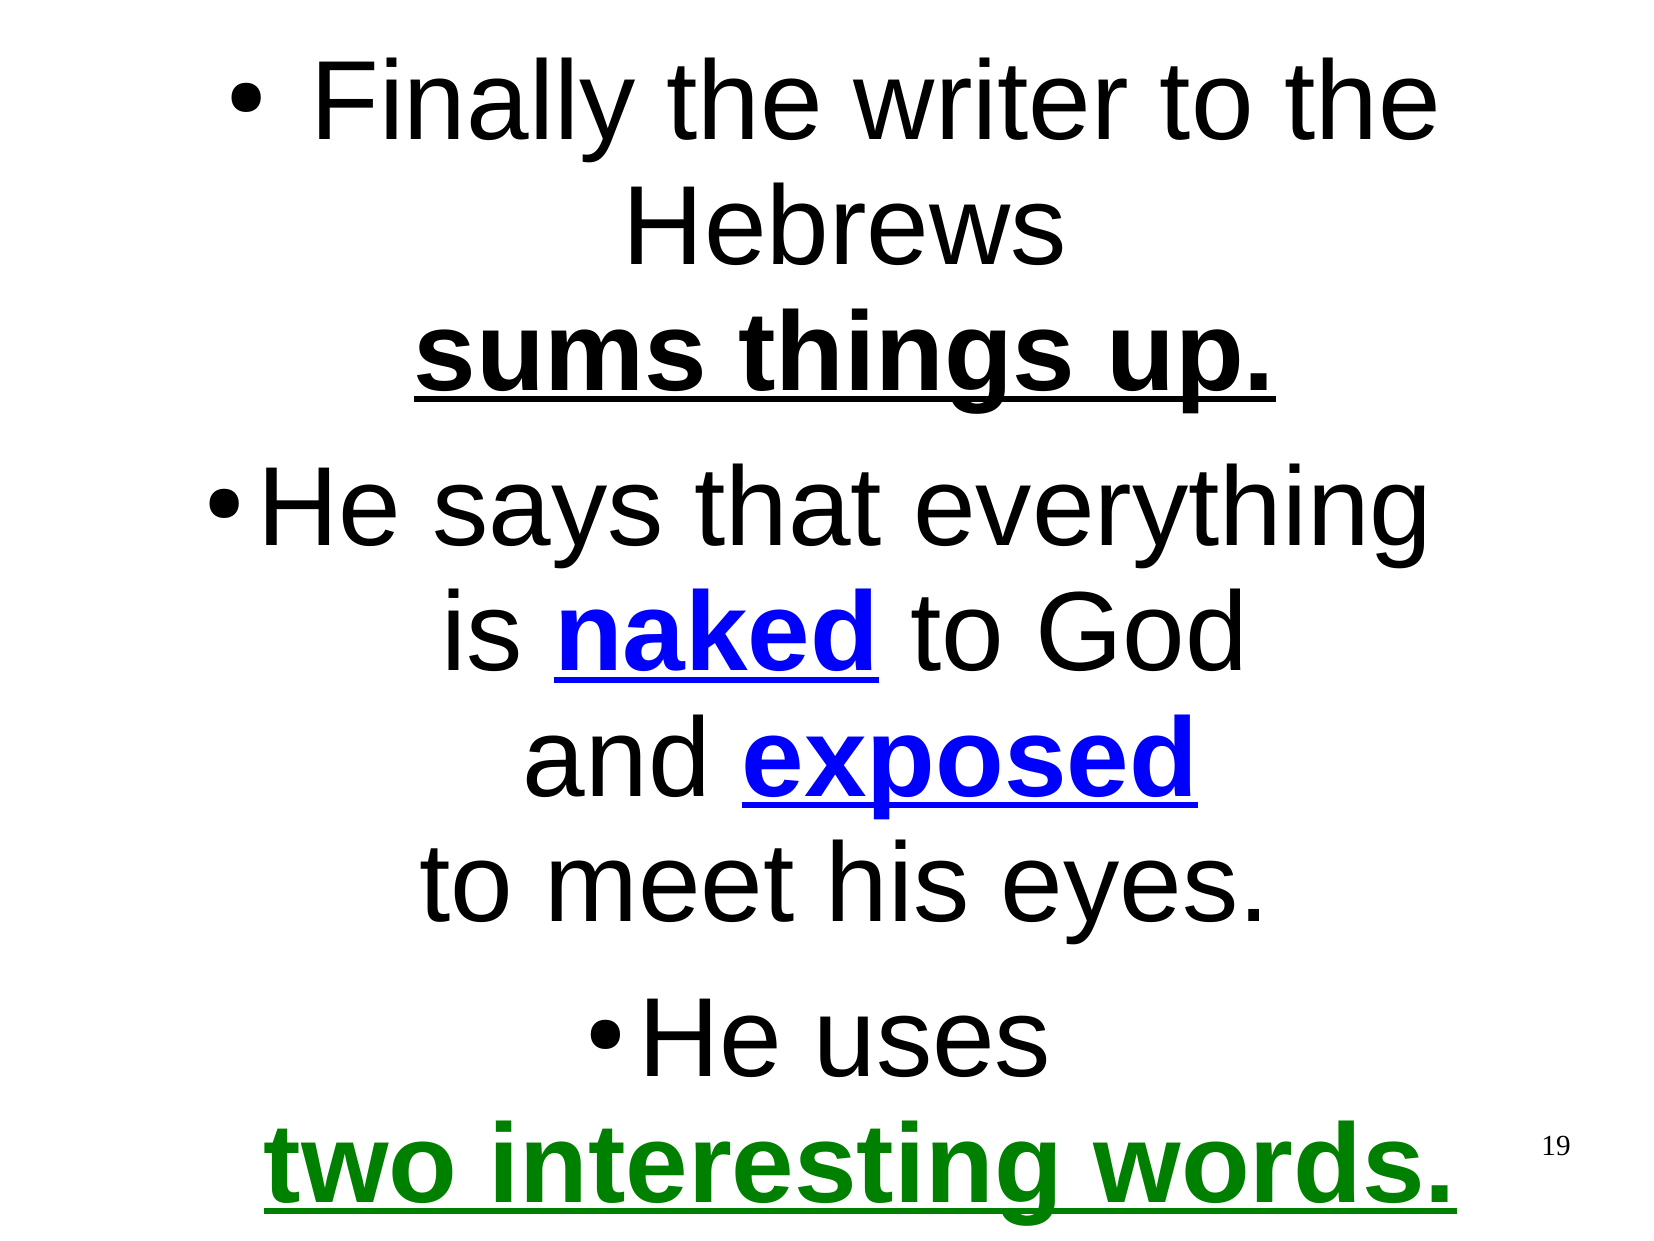

# Finally the writer to the Hebrews sums things up.
He says that everything
is naked to God
and exposed
to meet his eyes.
He uses
two interesting words.
19